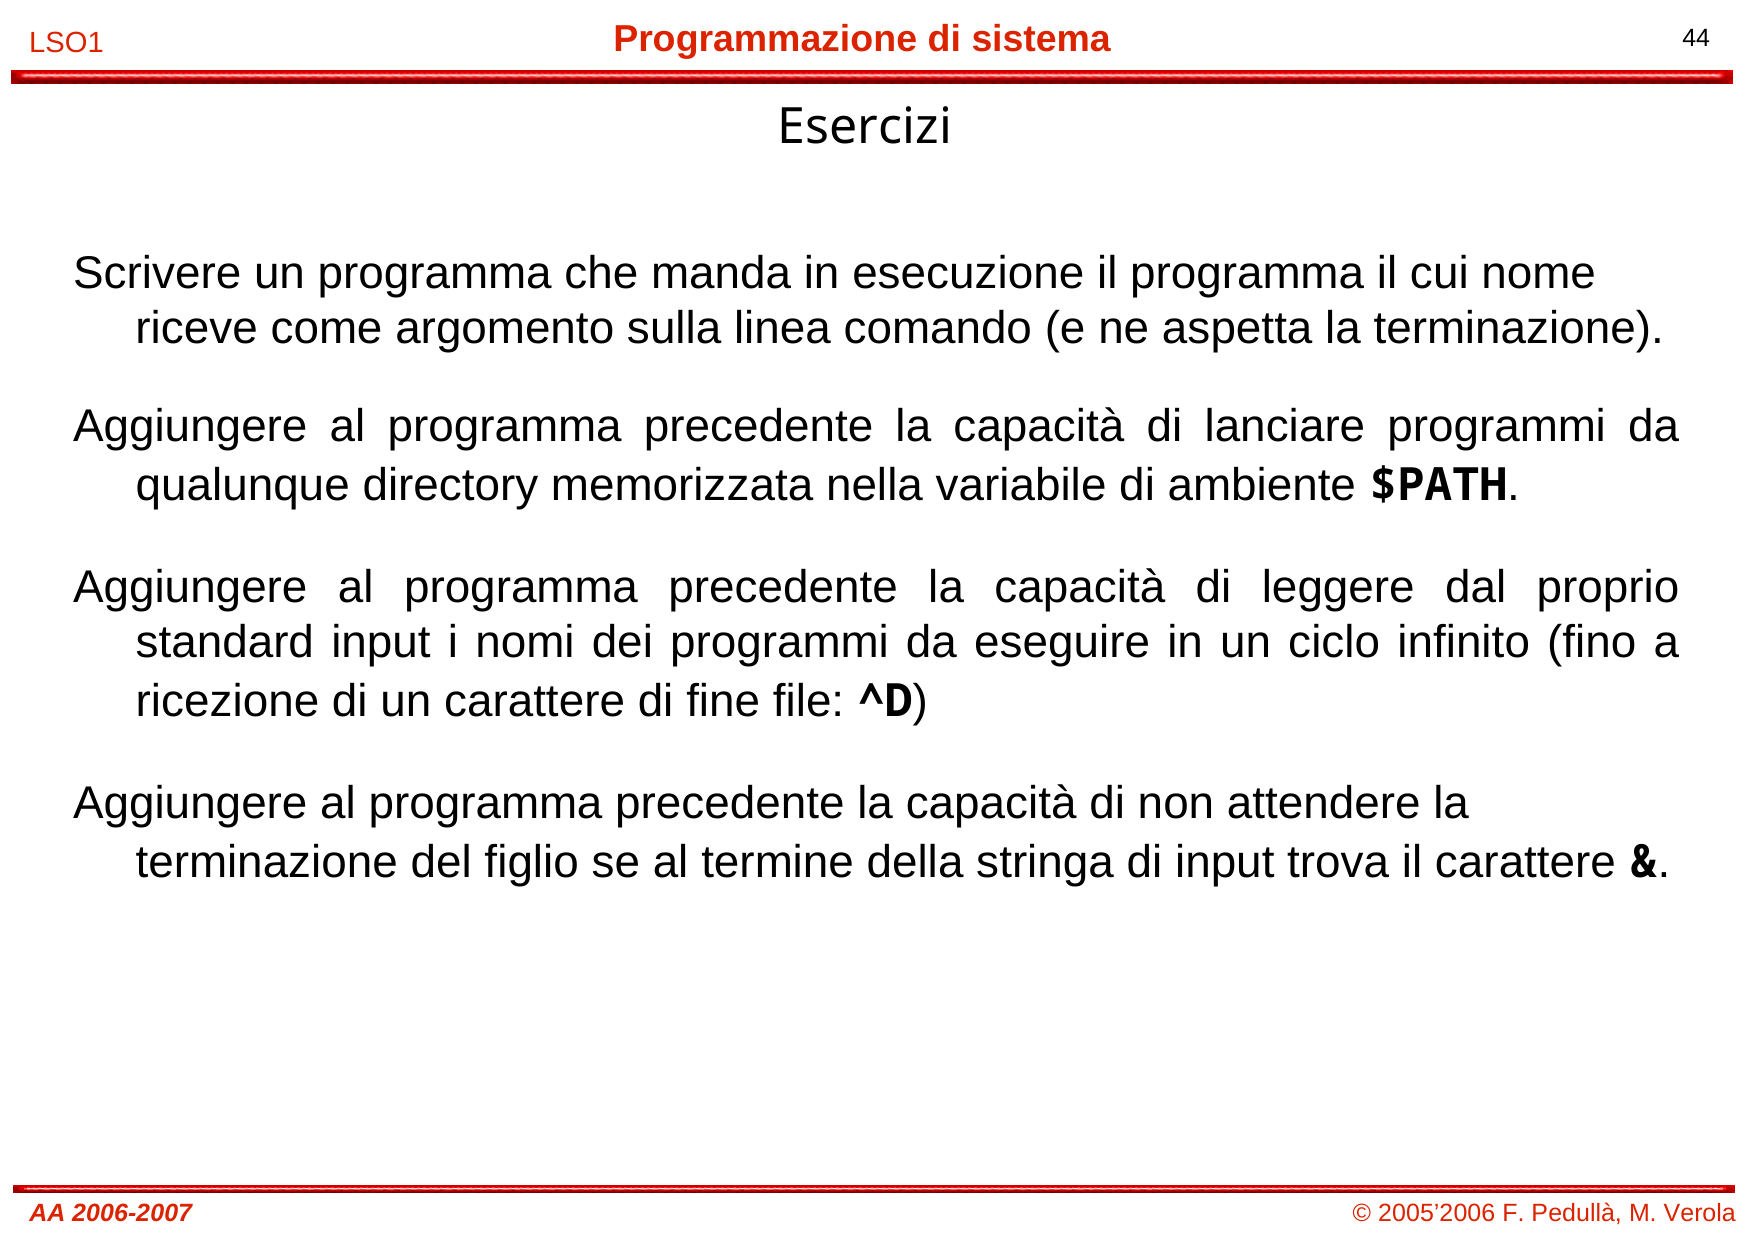

Esercizi
# Scrivere un programma che manda in esecuzione il programma il cui nome riceve come argomento sulla linea comando (e ne aspetta la terminazione).
Aggiungere al programma precedente la capacità di lanciare programmi da qualunque directory memorizzata nella variabile di ambiente $PATH.
Aggiungere al programma precedente la capacità di leggere dal proprio standard input i nomi dei programmi da eseguire in un ciclo infinito (fino a ricezione di un carattere di fine file: ^D)
Aggiungere al programma precedente la capacità di non attendere la terminazione del figlio se al termine della stringa di input trova il carattere &.